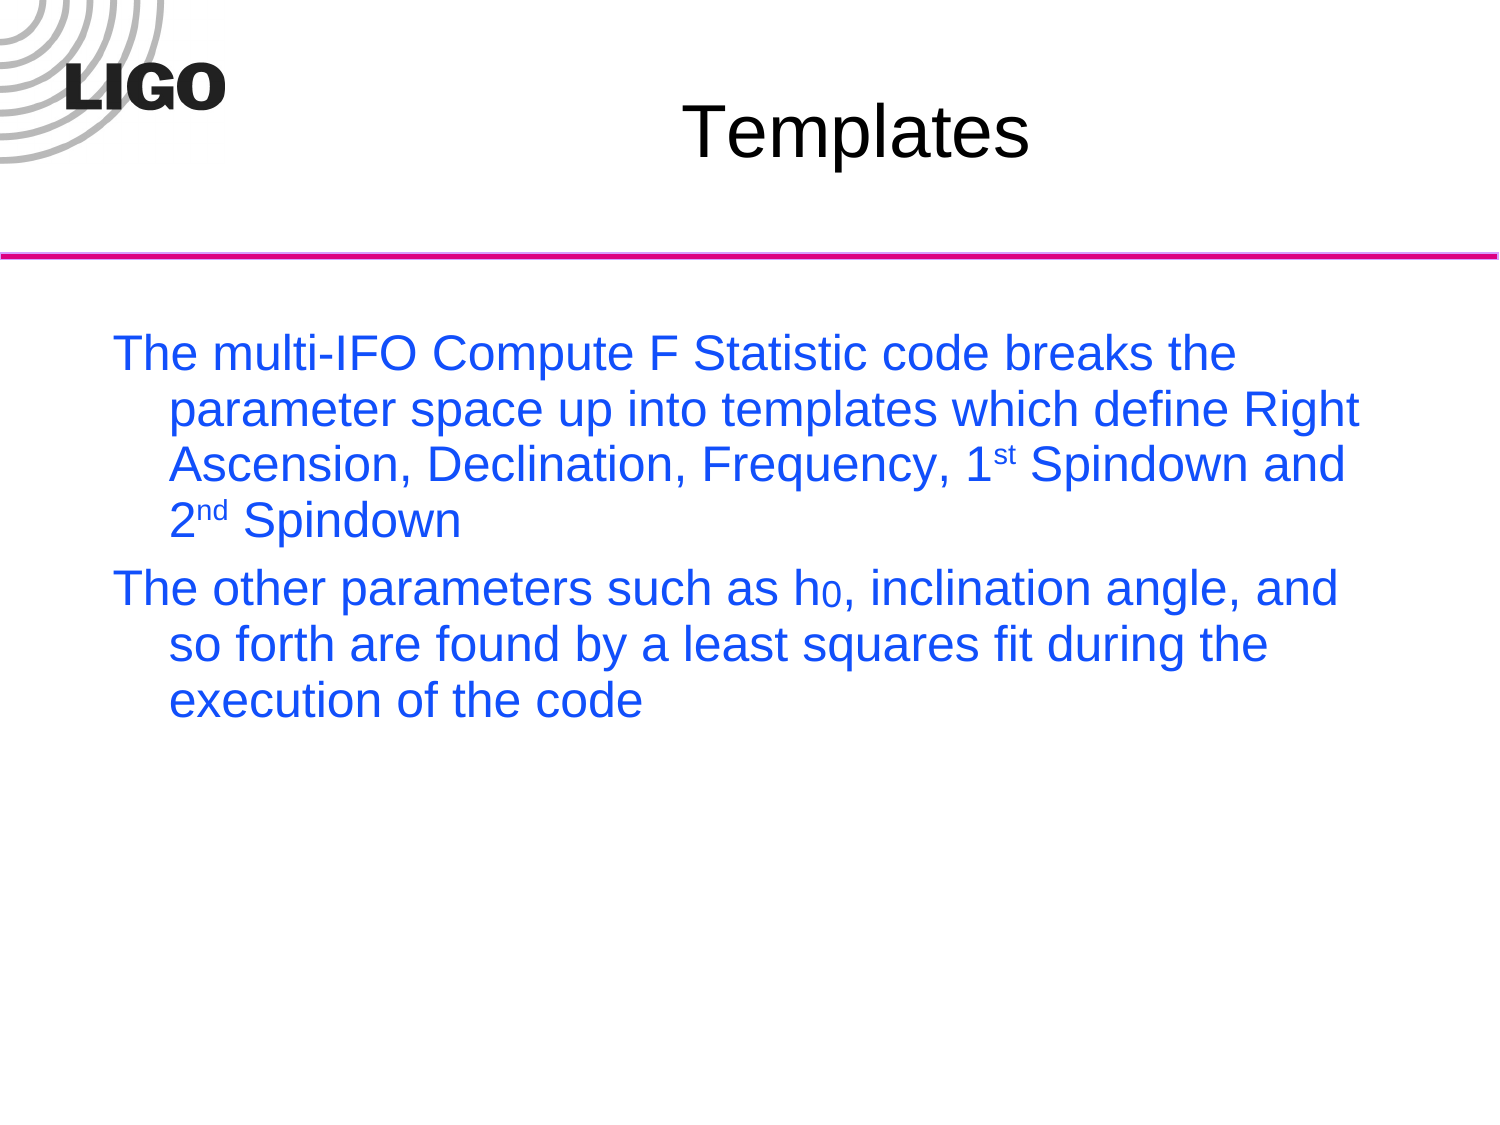

# Templates
The multi-IFO Compute F Statistic code breaks the parameter space up into templates which define Right Ascension, Declination, Frequency, 1st Spindown and 2nd Spindown
The other parameters such as h0, inclination angle, and so forth are found by a least squares fit during the execution of the code